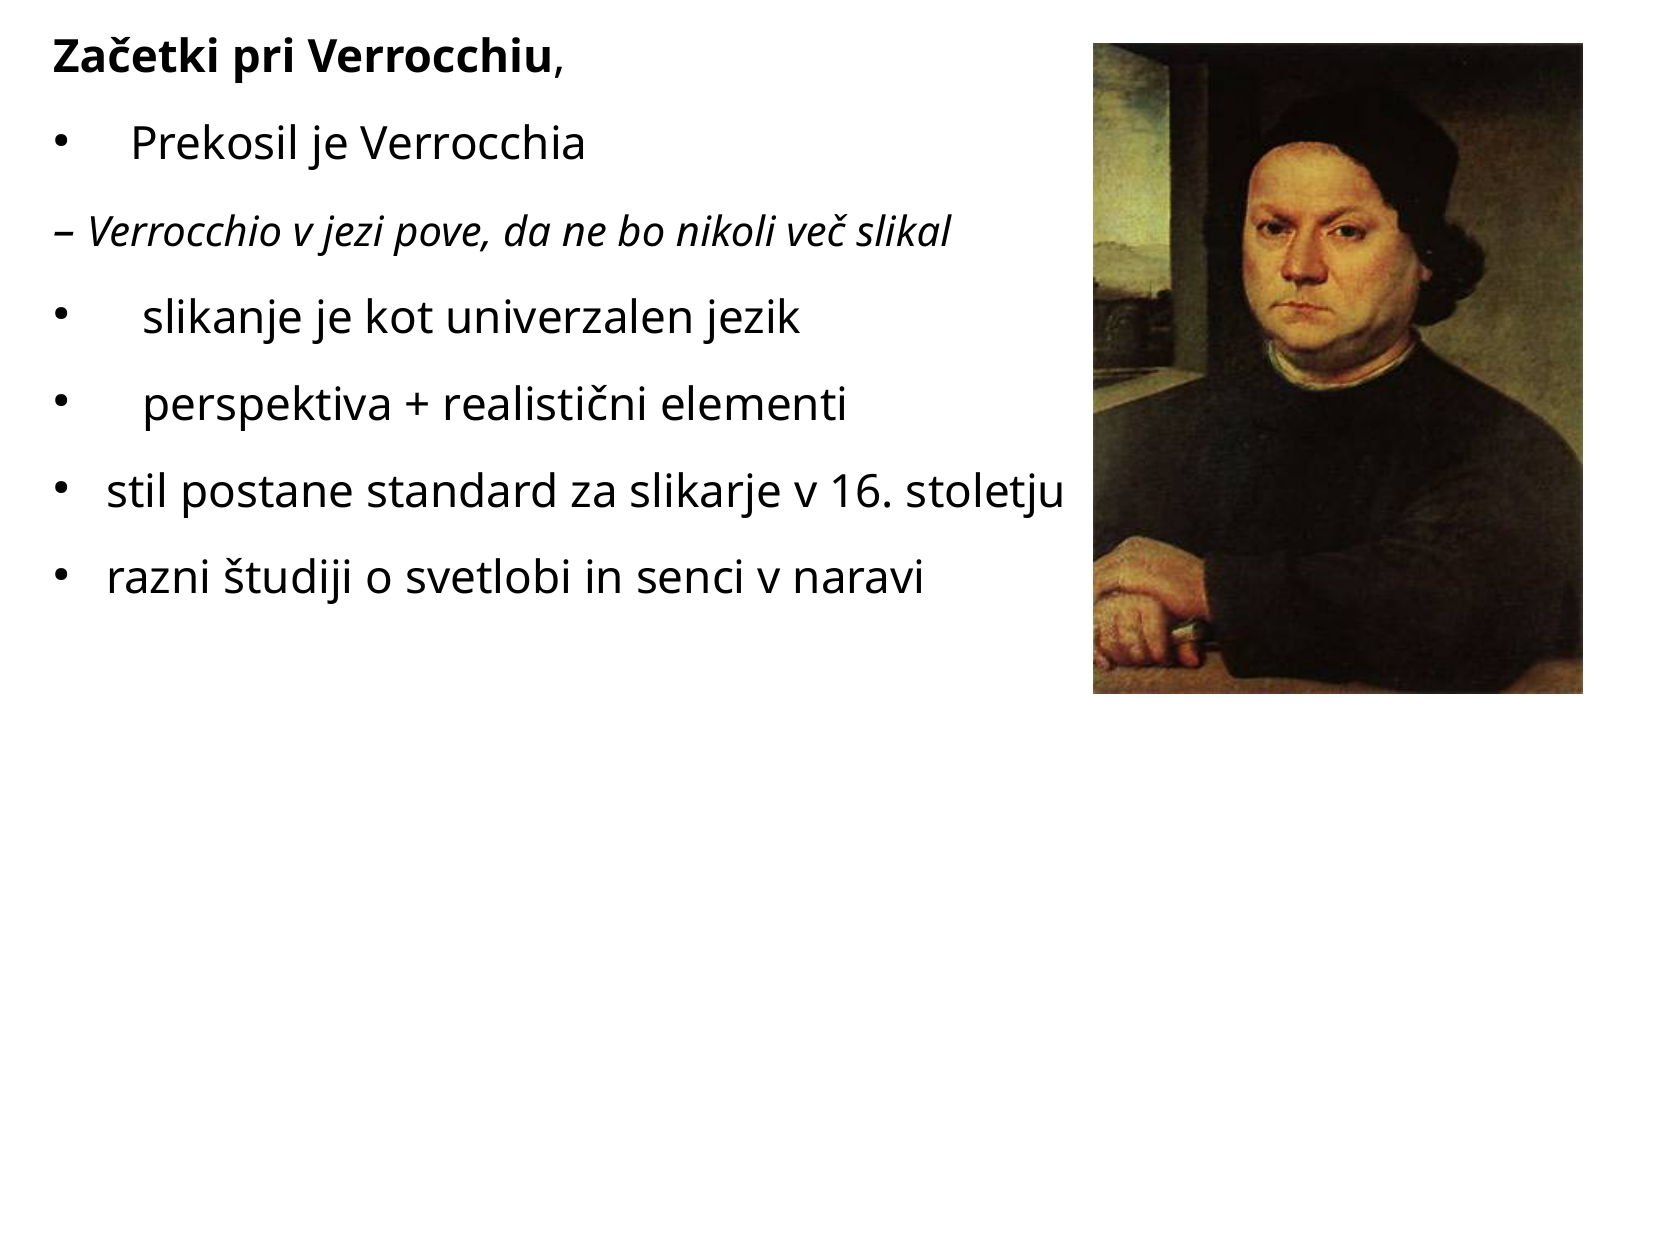

# Začetki pri Verrocchiu,
 Prekosil je Verrocchia
– Verrocchio v jezi pove, da ne bo nikoli več slikal
 slikanje je kot univerzalen jezik
 perspektiva + realistični elementi
stil postane standard za slikarje v 16. stoletju
razni študiji o svetlobi in senci v naravi